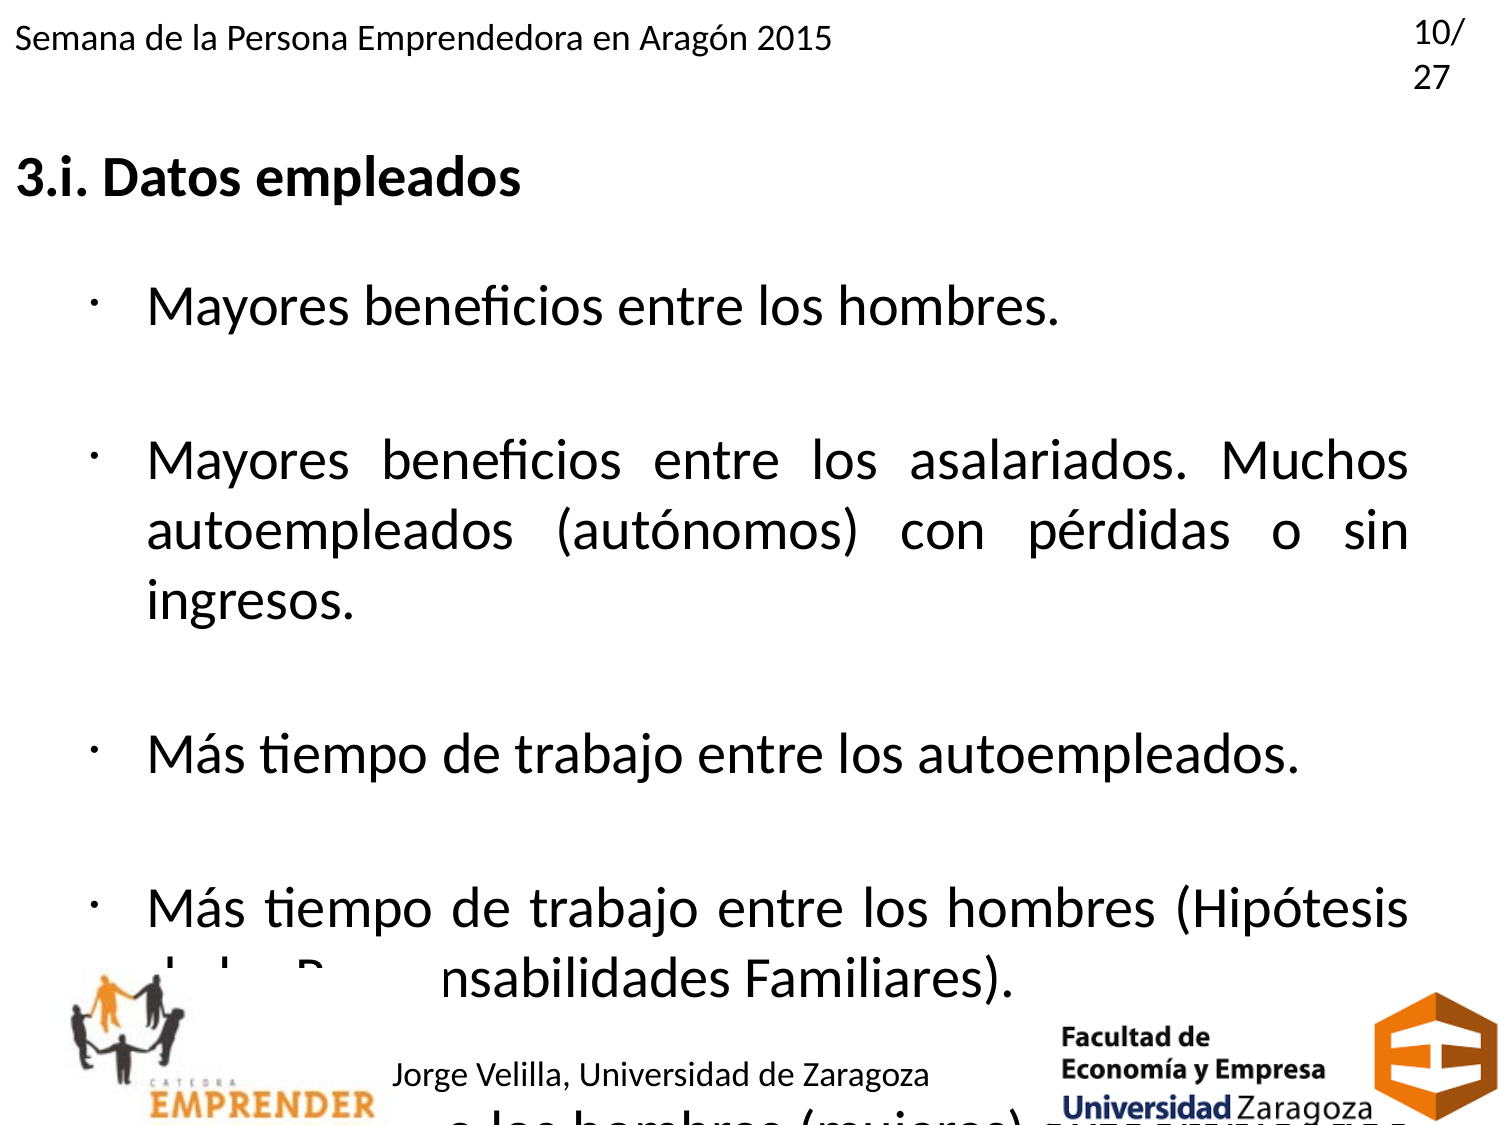

Semana de la Persona Emprendedora en Aragón 2015
3.i. Datos empleados
# Mayores beneficios entre los hombres.
Mayores beneficios entre los asalariados. Muchos autoempleados (autónomos) con pérdidas o sin ingresos.
Más tiempo de trabajo entre los autoempleados.
Más tiempo de trabajo entre los hombres (Hipótesis de las Responsabilidades Familiares).
24% (35%) de los hombres (mujeres) autoempleados son emprendedores.
Jorge Velilla, Universidad de Zaragoza